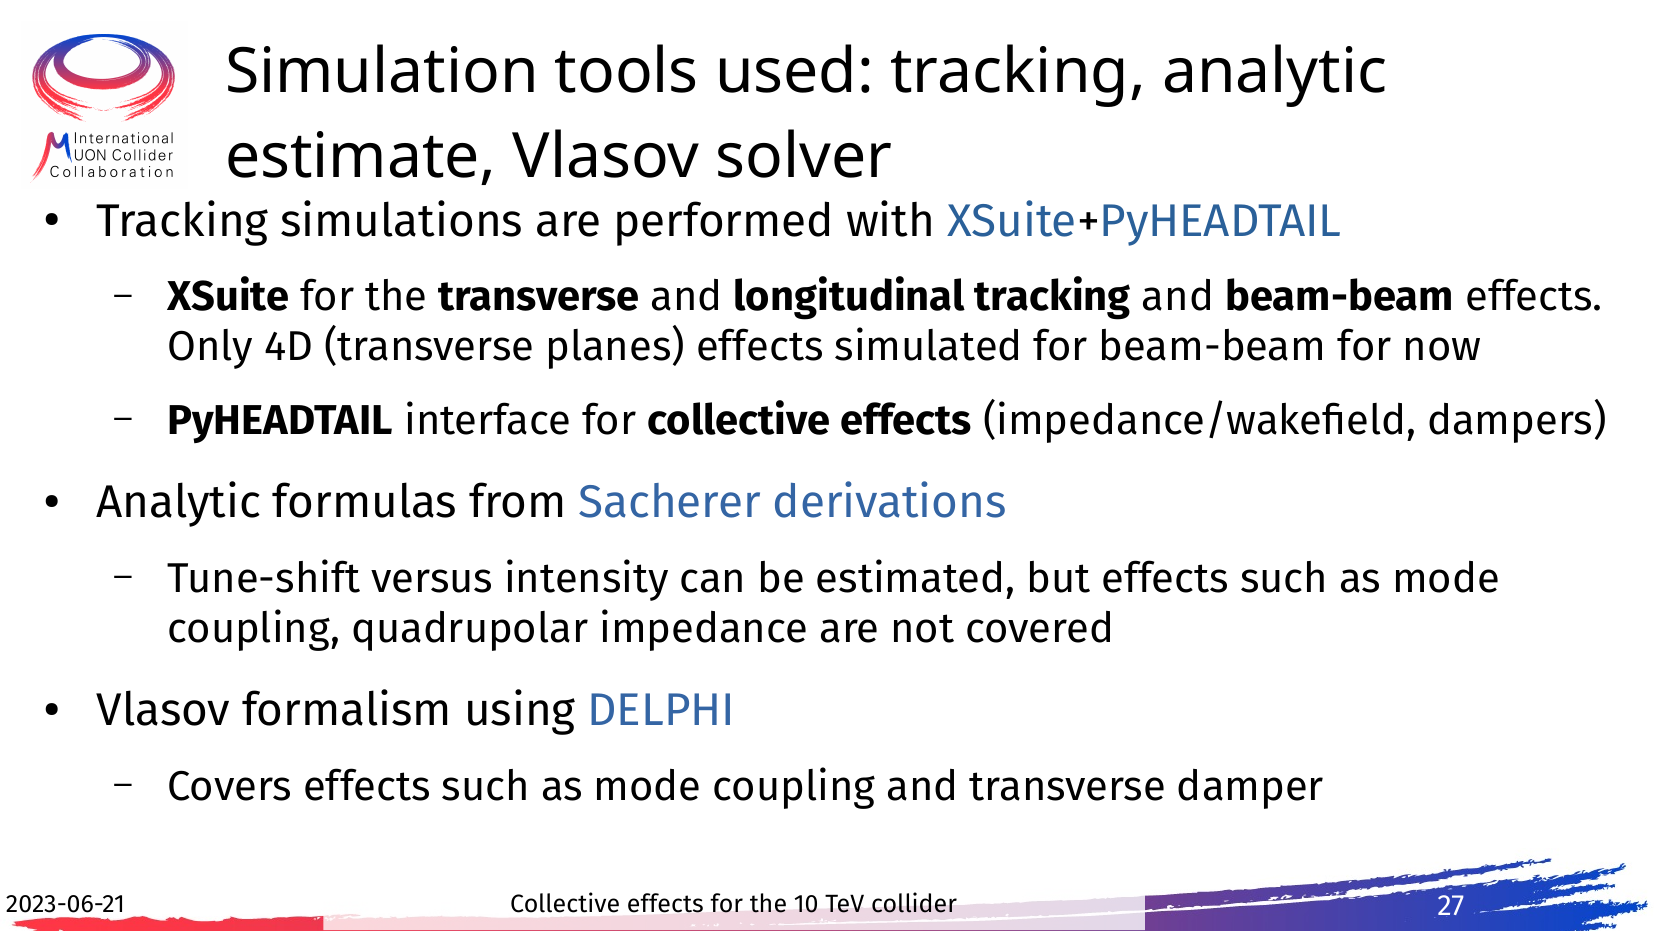

Simulation tools used: tracking, analytic estimate, Vlasov solver
# Tracking simulations are performed with XSuite+PyHEADTAIL
XSuite for the transverse and longitudinal tracking and beam-beam effects. Only 4D (transverse planes) effects simulated for beam-beam for now
PyHEADTAIL interface for collective effects (impedance/wakefield, dampers)
Analytic formulas from Sacherer derivations
Tune-shift versus intensity can be estimated, but effects such as mode coupling, quadrupolar impedance are not covered
Vlasov formalism using DELPHI
Covers effects such as mode coupling and transverse damper
2023-06-21
Collective effects for the 10 TeV collider
27